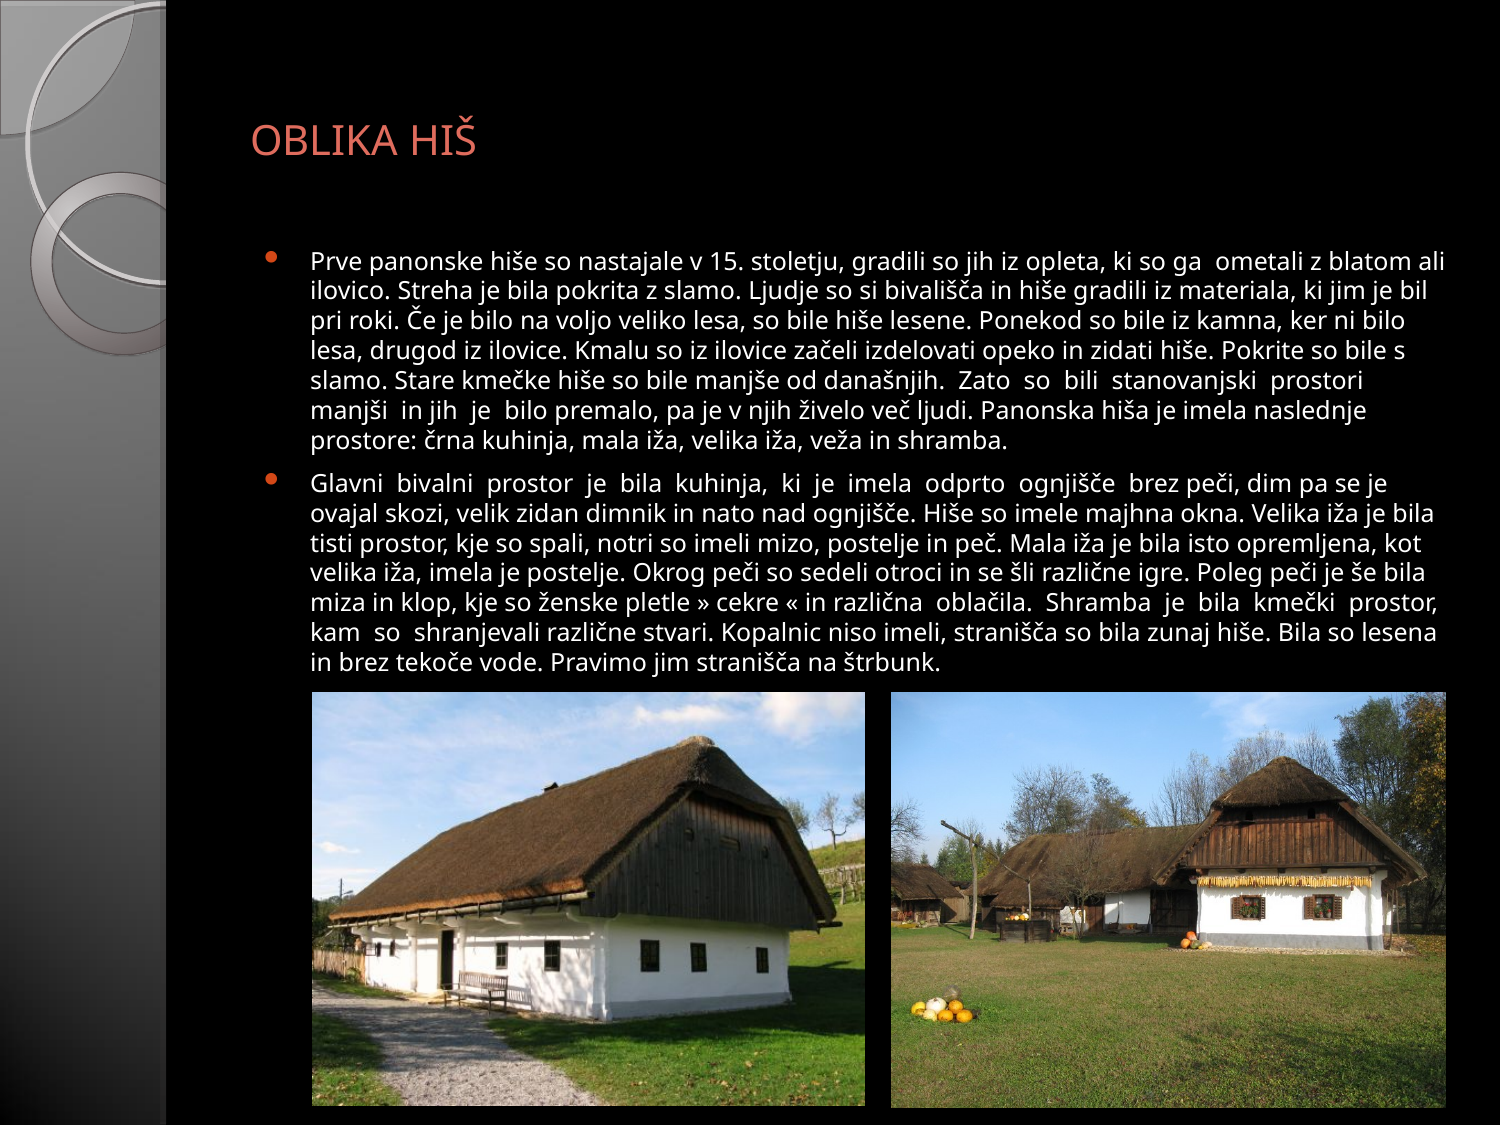

# OBLIKA HIŠ
Prve panonske hiše so nastajale v 15. stoletju, gradili so jih iz opleta, ki so ga ometali z blatom ali ilovico. Streha je bila pokrita z slamo. Ljudje so si bivališča in hiše gradili iz materiala, ki jim je bil pri roki. Če je bilo na voljo veliko lesa, so bile hiše lesene. Ponekod so bile iz kamna, ker ni bilo lesa, drugod iz ilovice. Kmalu so iz ilovice začeli izdelovati opeko in zidati hiše. Pokrite so bile s slamo. Stare kmečke hiše so bile manjše od današnjih. Zato so bili stanovanjski prostori manjši in jih je bilo premalo, pa je v njih živelo več ljudi. Panonska hiša je imela naslednje prostore: črna kuhinja, mala iža, velika iža, veža in shramba.
Glavni bivalni prostor je bila kuhinja, ki je imela odprto ognjišče brez peči, dim pa se je ovajal skozi, velik zidan dimnik in nato nad ognjišče. Hiše so imele majhna okna. Velika iža je bila tisti prostor, kje so spali, notri so imeli mizo, postelje in peč. Mala iža je bila isto opremljena, kot velika iža, imela je postelje. Okrog peči so sedeli otroci in se šli različne igre. Poleg peči je še bila miza in klop, kje so ženske pletle » cekre « in različna oblačila. Shramba je bila kmečki prostor, kam so shranjevali različne stvari. Kopalnic niso imeli, stranišča so bila zunaj hiše. Bila so lesena in brez tekoče vode. Pravimo jim stranišča na štrbunk.